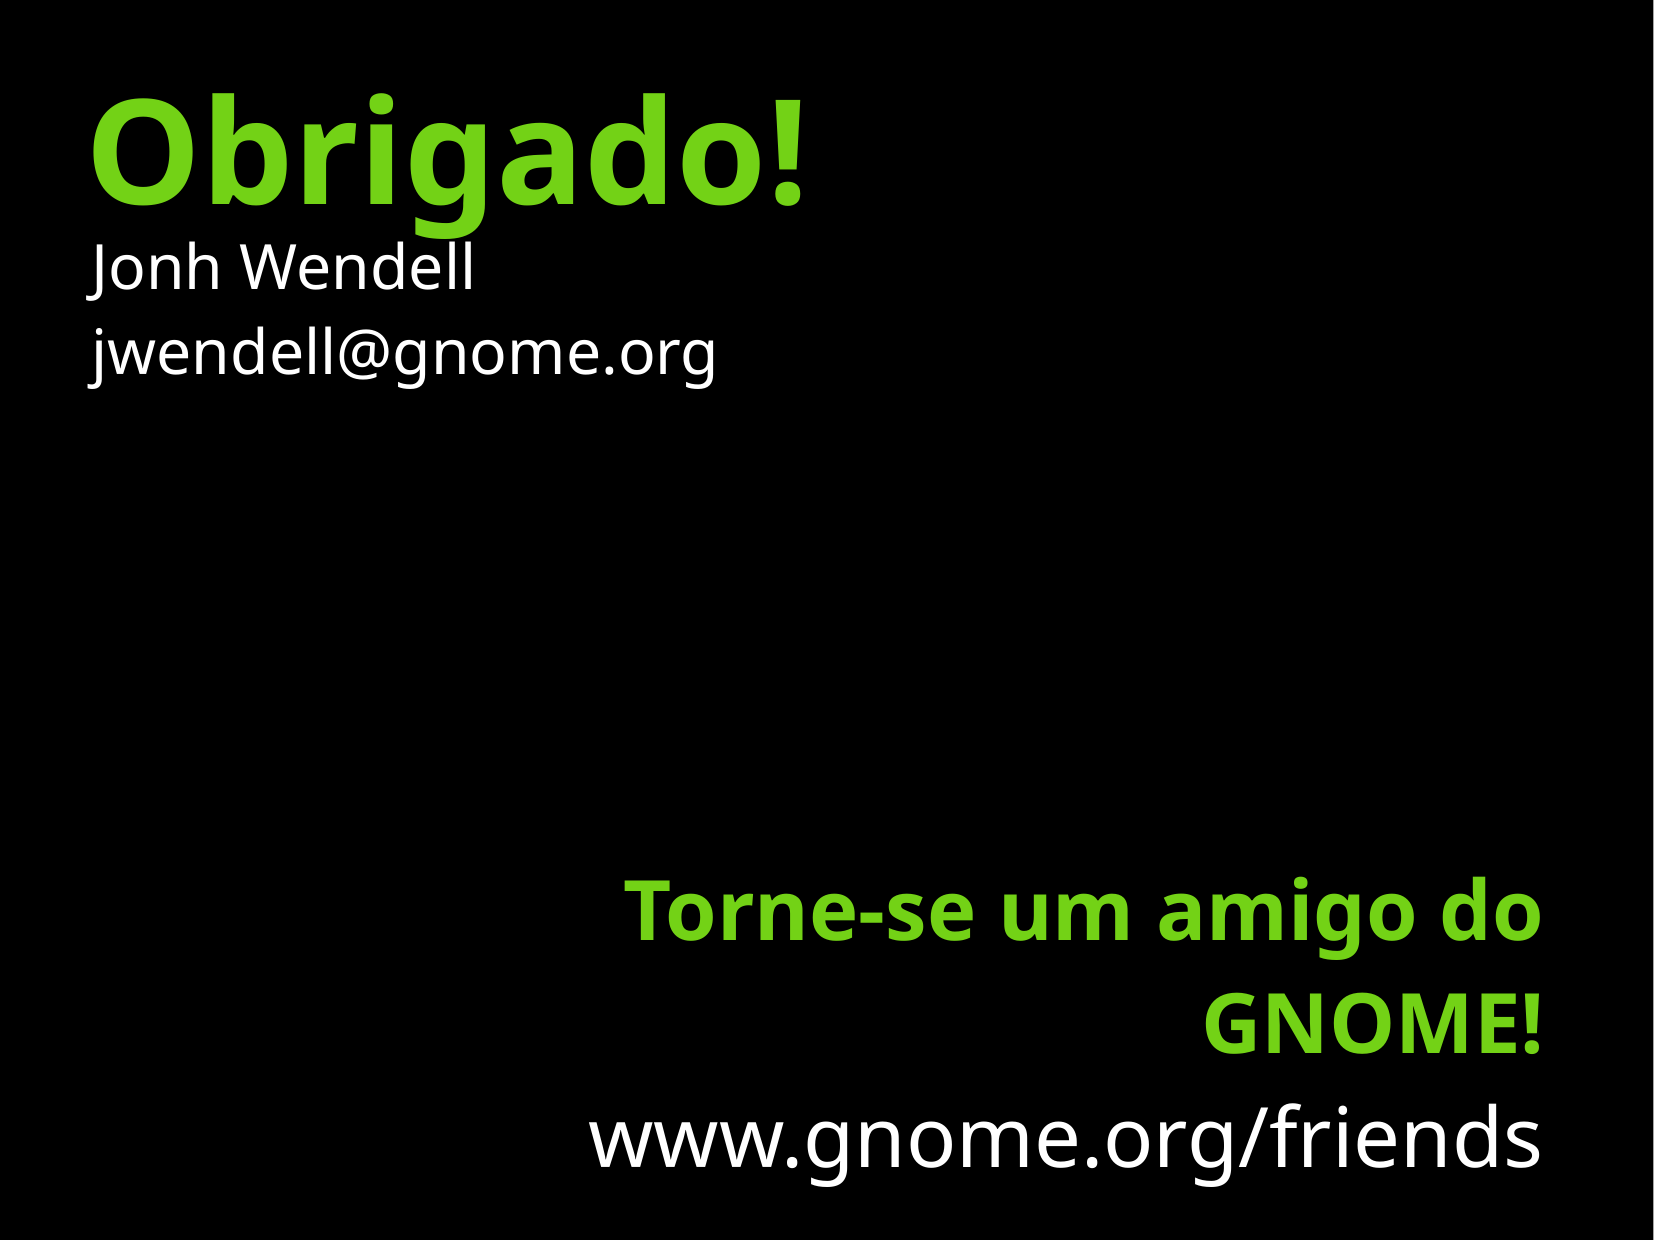

Obrigado!
Jonh Wendell
jwendell@gnome.org
Torne-se um amigo do GNOME!
www.gnome.org/friends